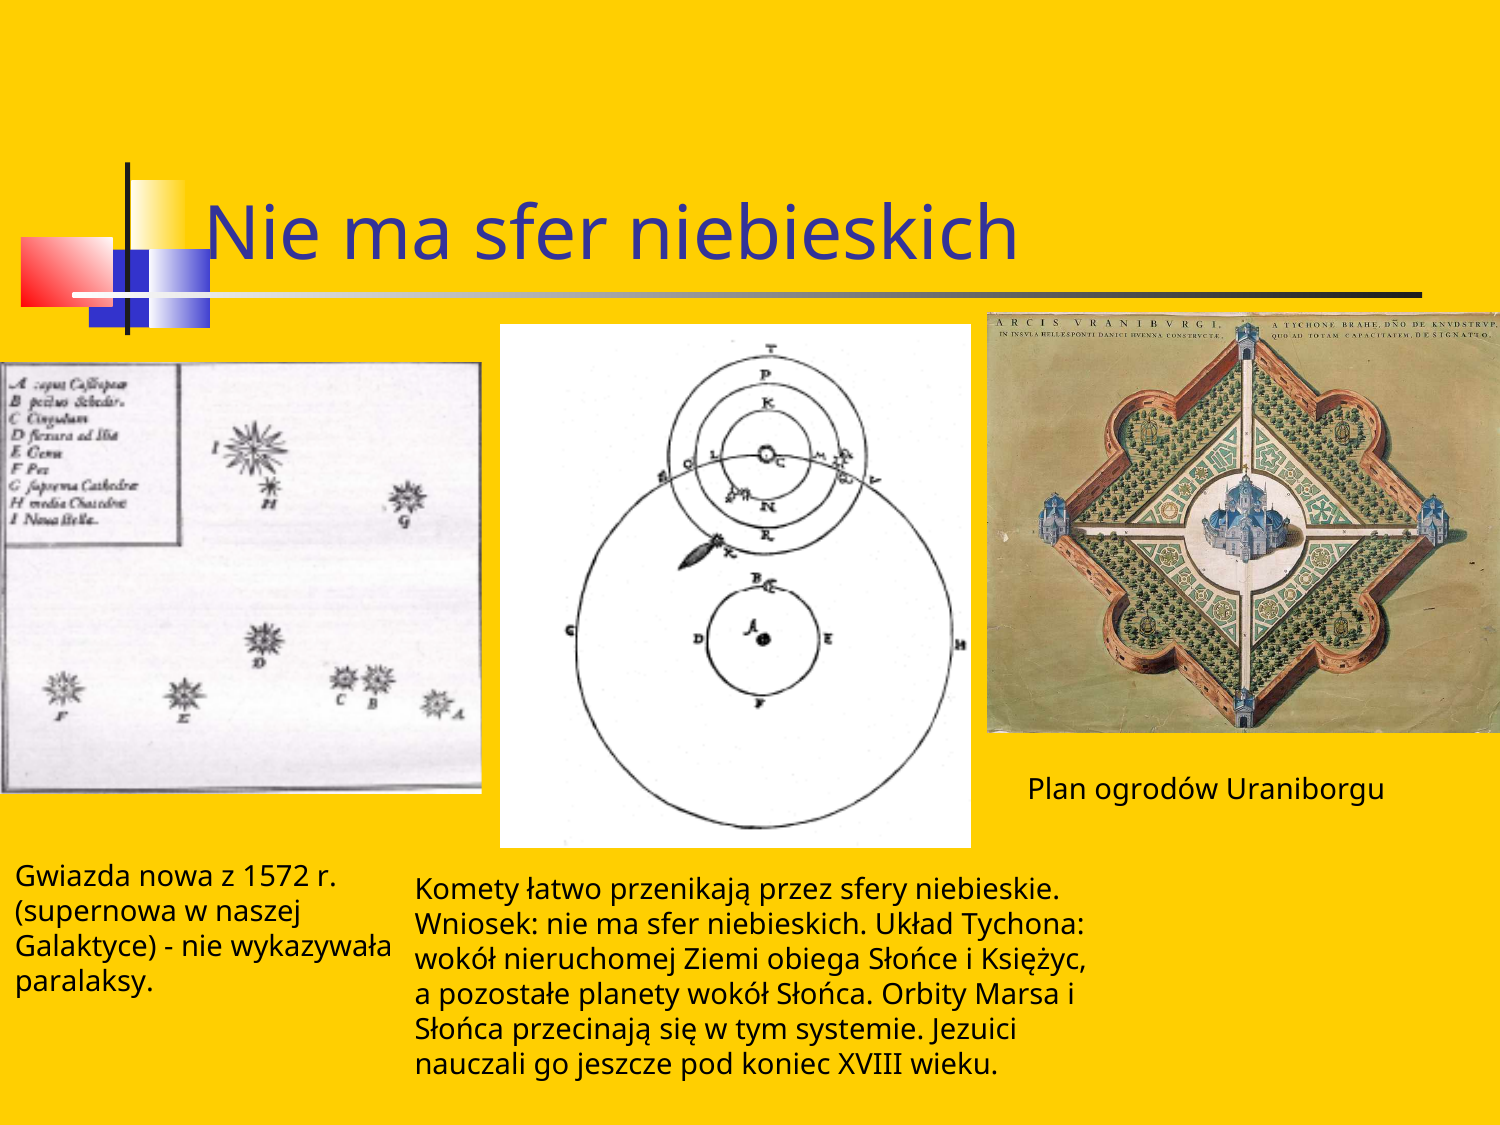

# Nie ma sfer niebieskich
Plan ogrodów Uraniborgu
Gwiazda nowa z 1572 r. (supernowa w naszej Galaktyce) - nie wykazywała paralaksy.
Komety łatwo przenikają przez sfery niebieskie. Wniosek: nie ma sfer niebieskich. Układ Tychona: wokół nieruchomej Ziemi obiega Słońce i Księżyc, a pozostałe planety wokół Słońca. Orbity Marsa i Słońca przecinają się w tym systemie. Jezuici nauczali go jeszcze pod koniec XVIII wieku.